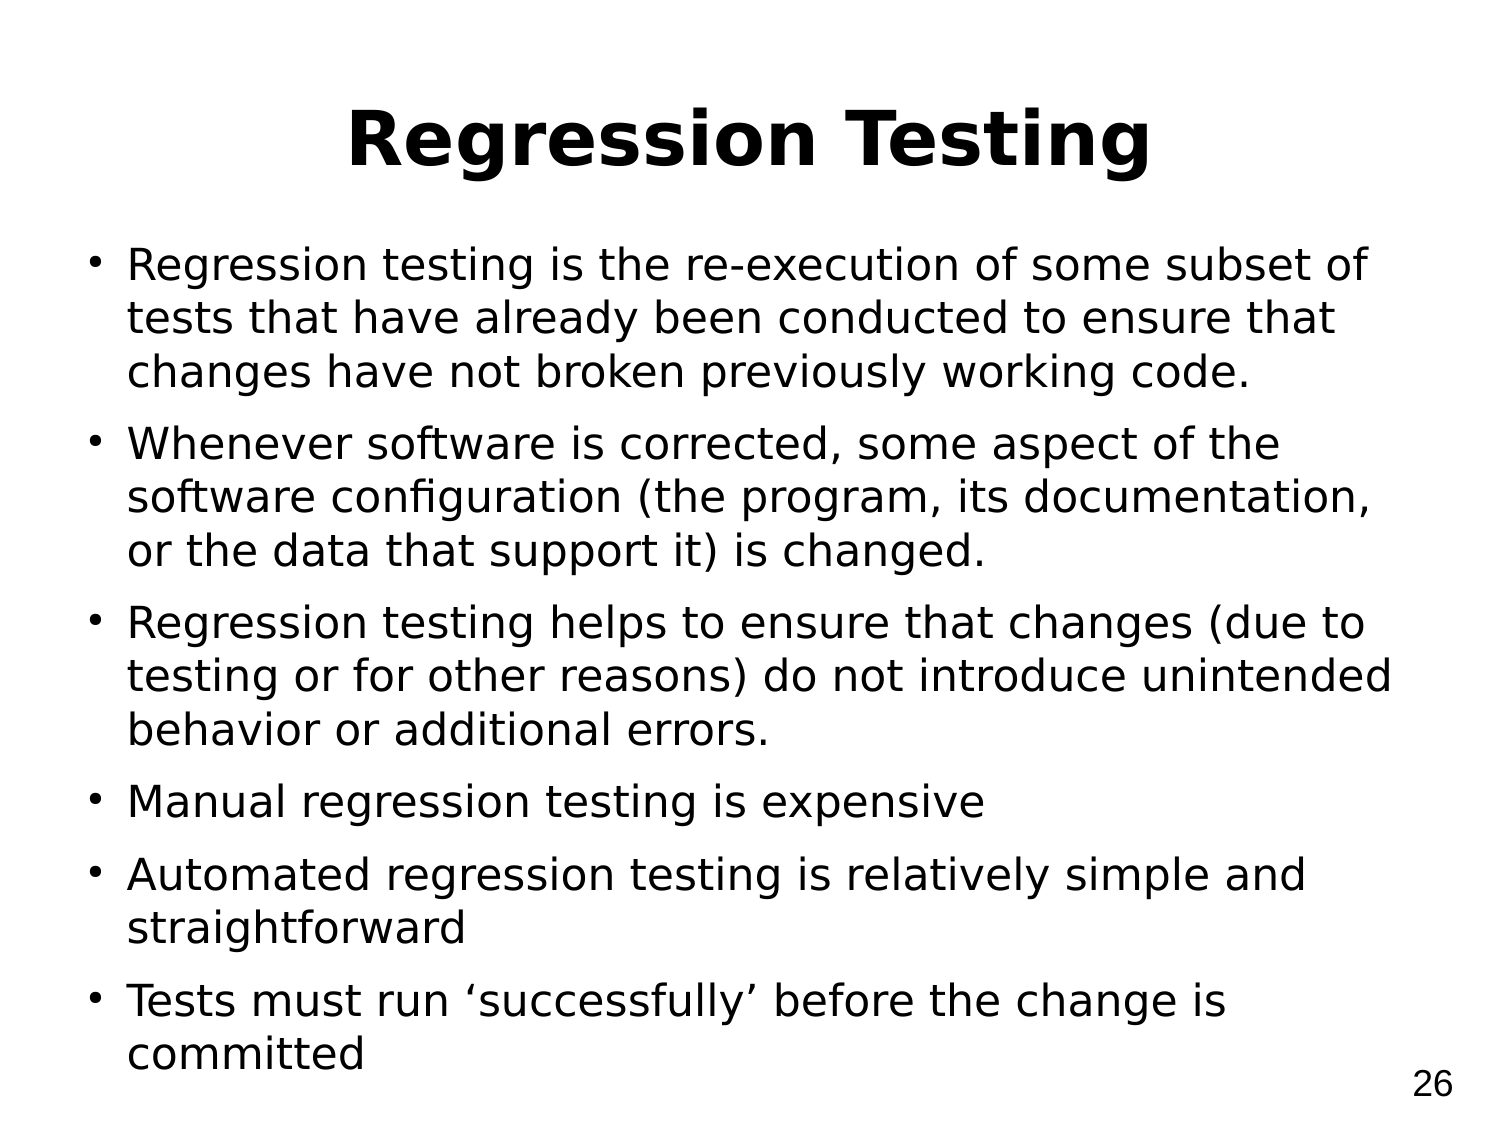

# Regression Testing
Regression testing is the re-execution of some subset of tests that have already been conducted to ensure that changes have not broken previously working code.
Whenever software is corrected, some aspect of the software configuration (the program, its documentation, or the data that support it) is changed.
Regression testing helps to ensure that changes (due to testing or for other reasons) do not introduce unintended behavior or additional errors.
Manual regression testing is expensive
Automated regression testing is relatively simple and straightforward
Tests must run ‘successfully’ before the change is committed